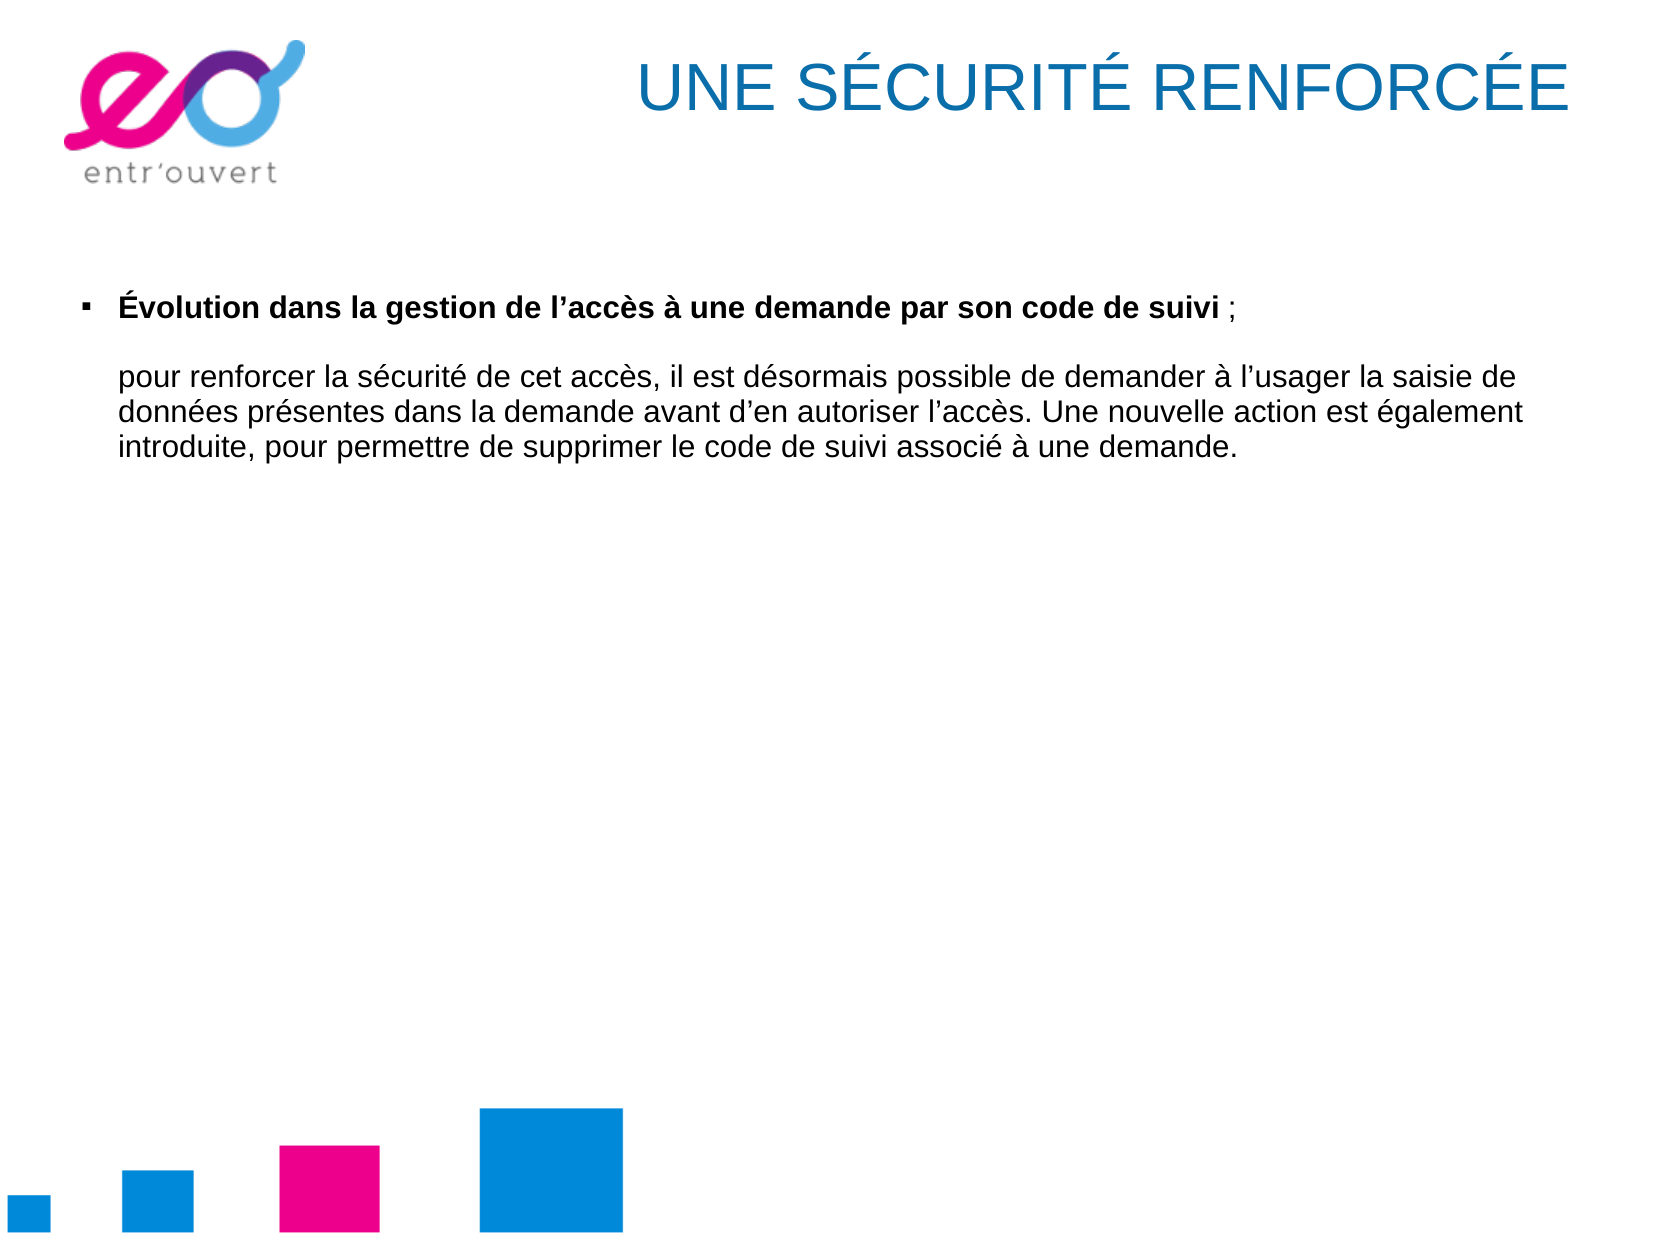

# Une Sécurité Renforcée
Évolution dans la gestion de l’accès à une demande par son code de suivi ;
pour renforcer la sécurité de cet accès, il est désormais possible de demander à l’usager la saisie de données présentes dans la demande avant d’en autoriser l’accès. Une nouvelle action est également introduite, pour permettre de supprimer le code de suivi associé à une demande.